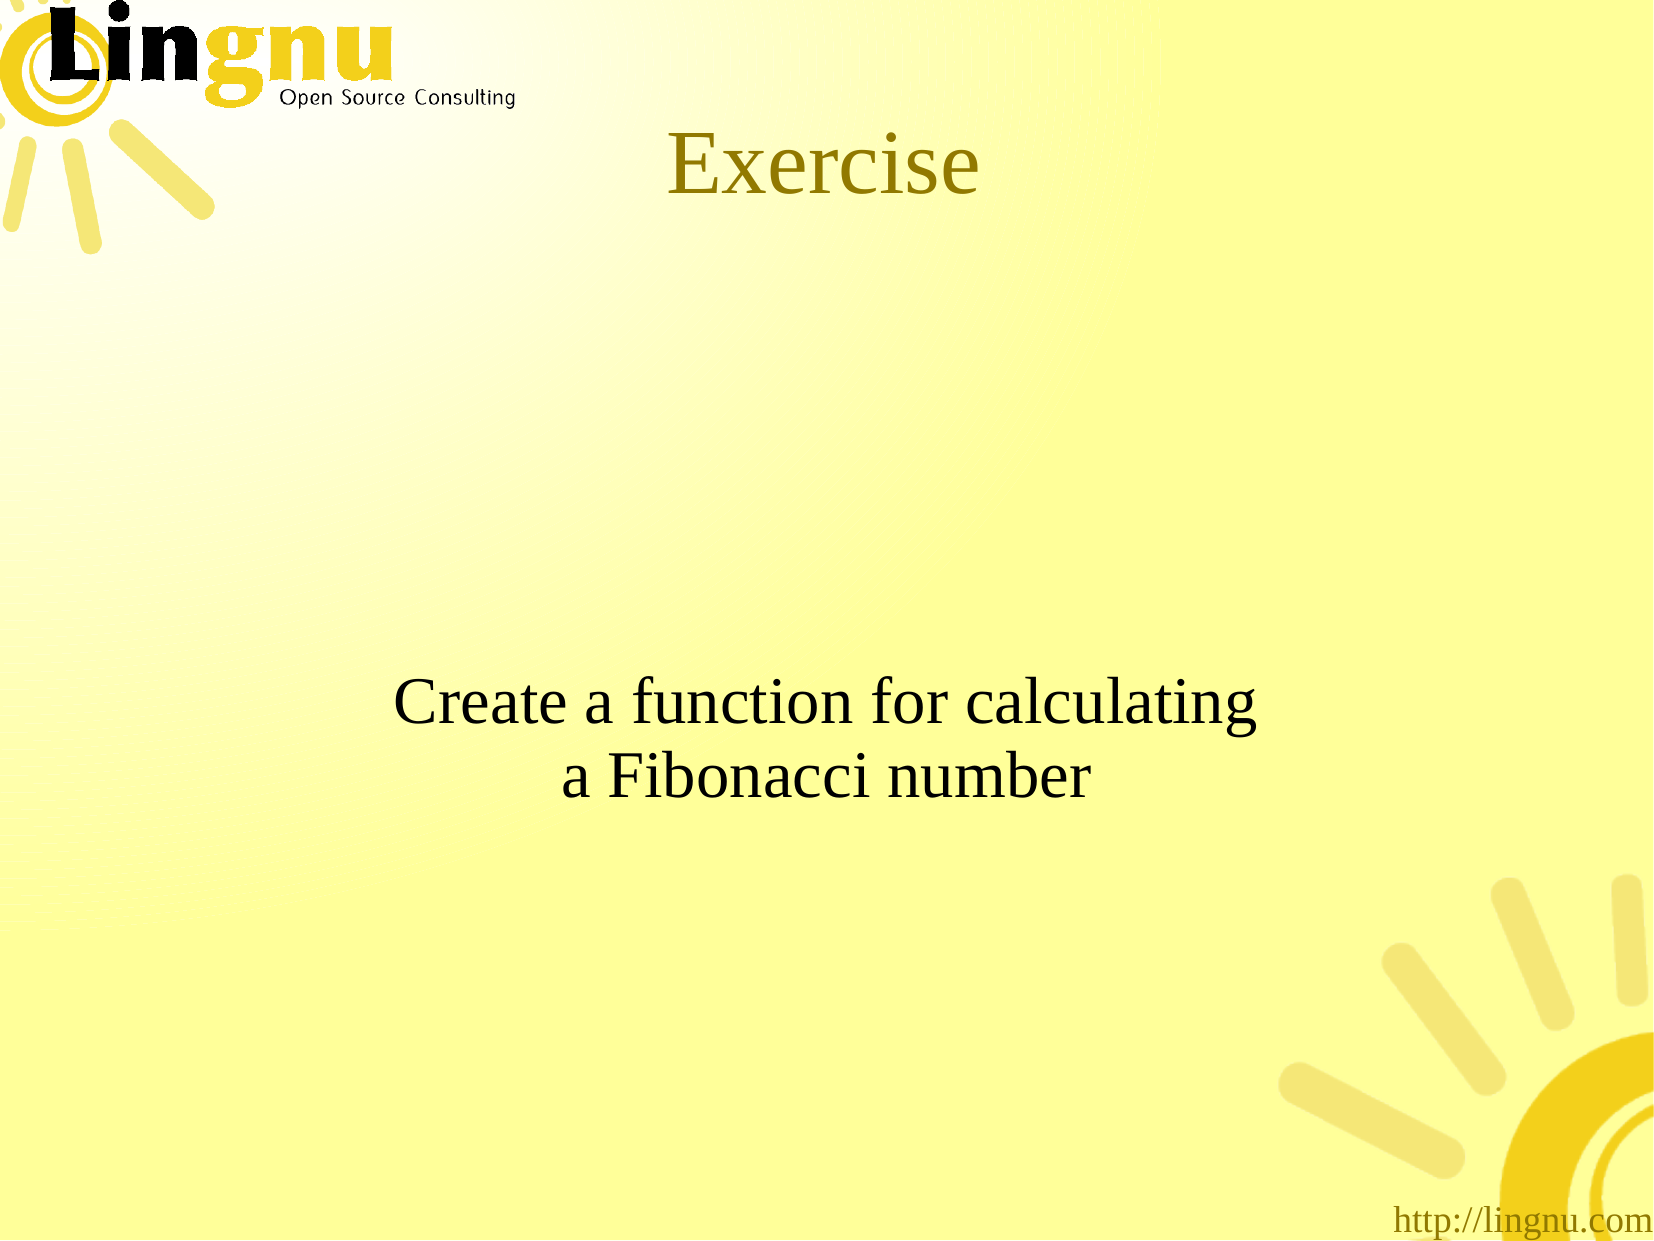

# Exercise
Create a function for calculating
a Fibonacci number